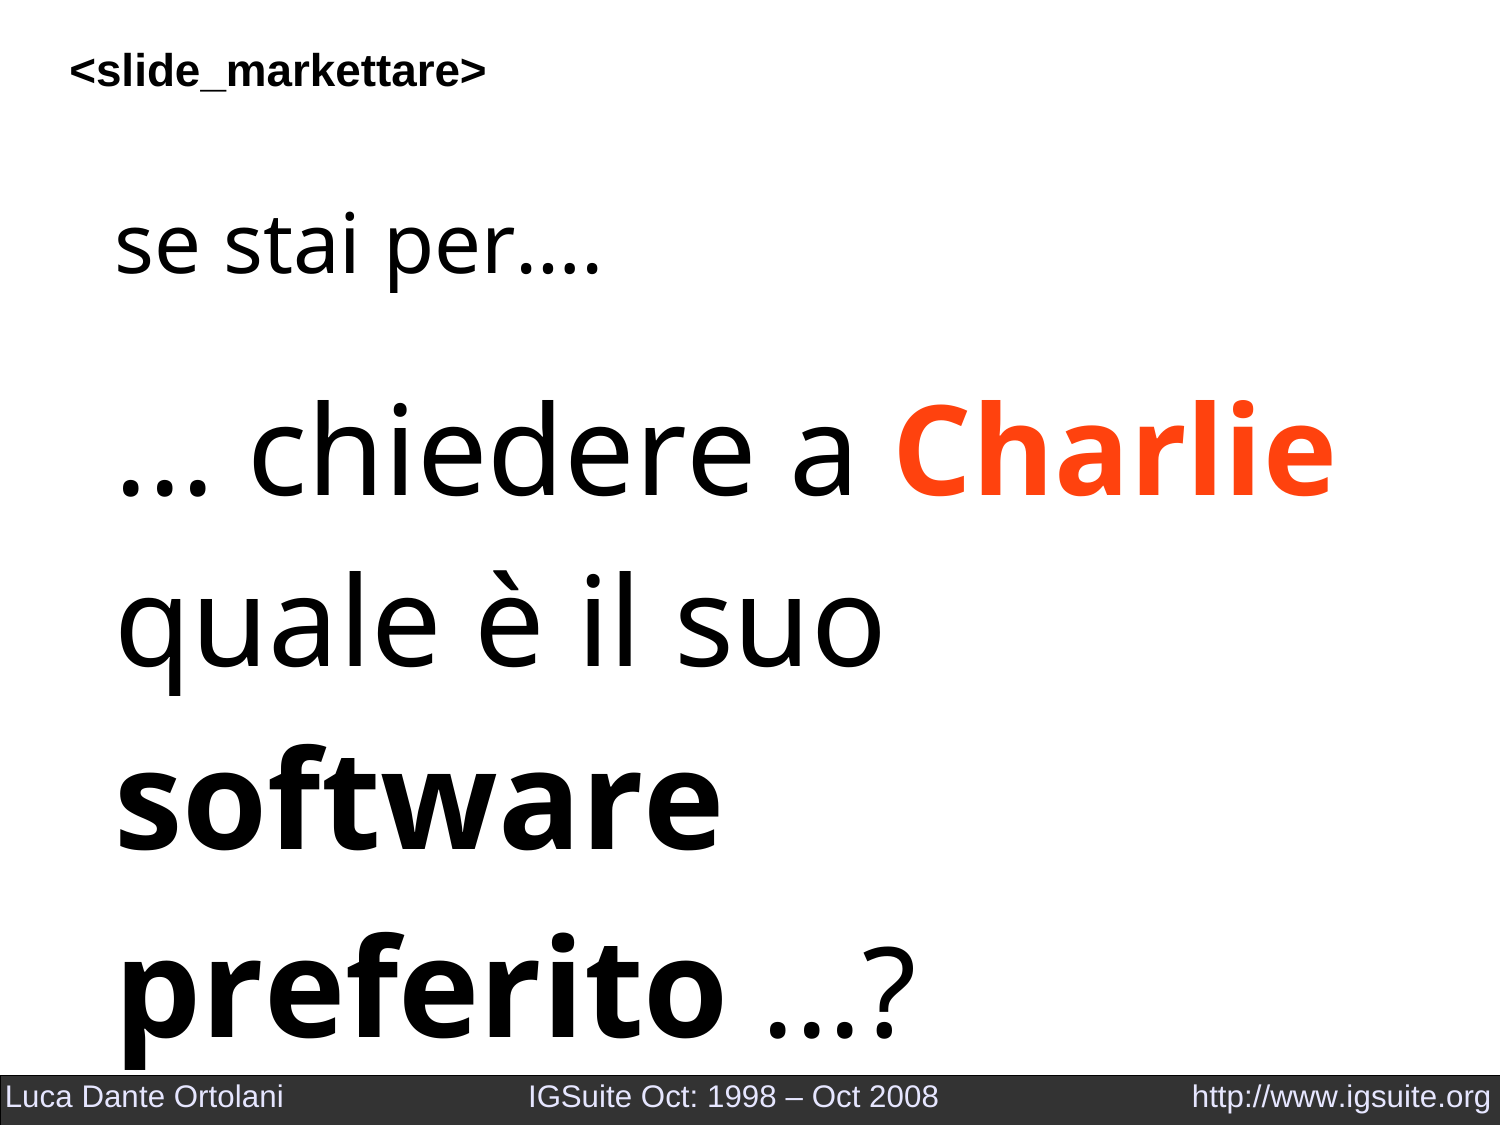

<slide_markettare>
se stai per….
... chiedere a Charlie quale è il suo software preferito ...?
Luca Dante Ortolani IGSuite Oct: 1998 – Oct 2008 http://www.igsuite.org